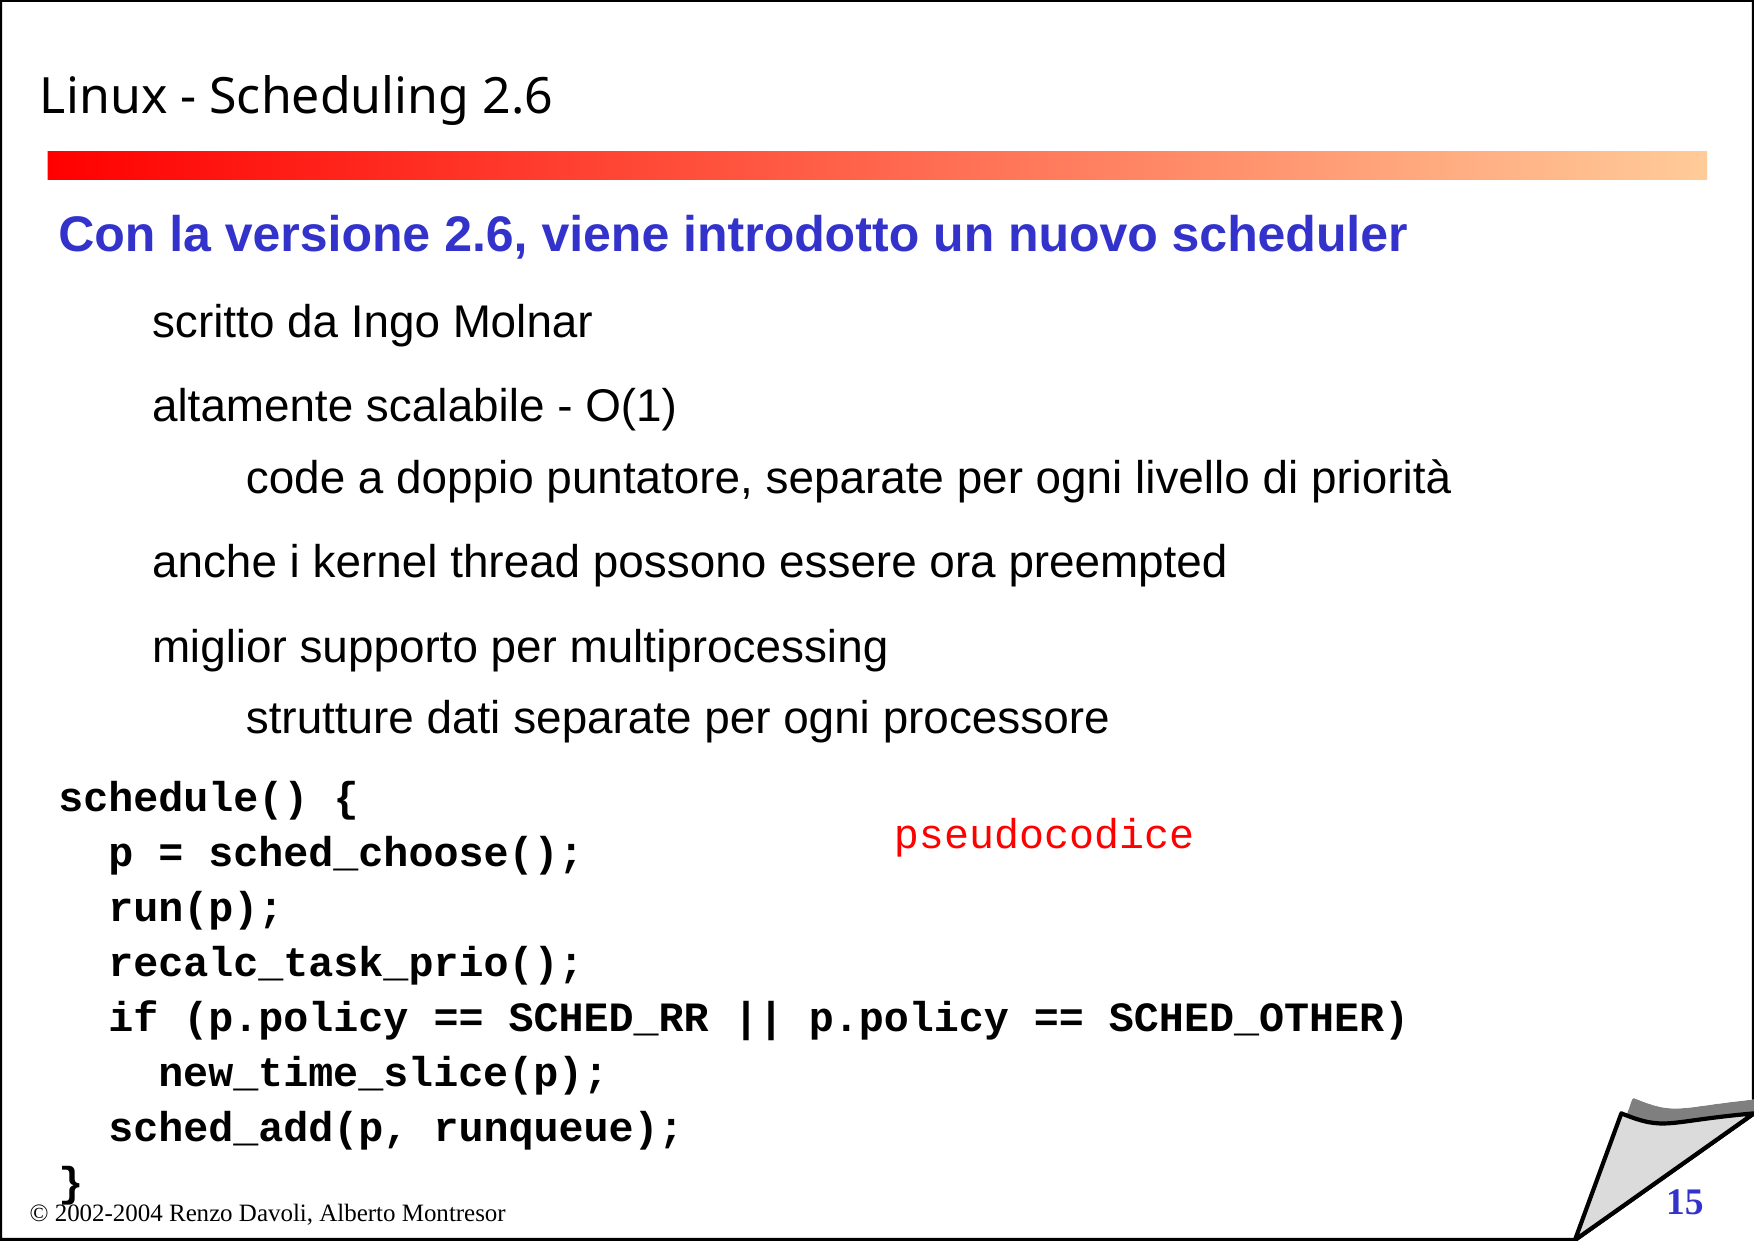

# Linux - Scheduling 2.6
Con la versione 2.6, viene introdotto un nuovo scheduler
scritto da Ingo Molnar
altamente scalabile - O(1)
code a doppio puntatore, separate per ogni livello di priorità
anche i kernel thread possono essere ora preempted
miglior supporto per multiprocessing
strutture dati separate per ogni processore
schedule() {
 p = sched_choose();
 run(p);
 recalc_task_prio();
 if (p.policy == SCHED_RR || p.policy == SCHED_OTHER)
 new_time_slice(p);
 sched_add(p, runqueue);
}
pseudocodice